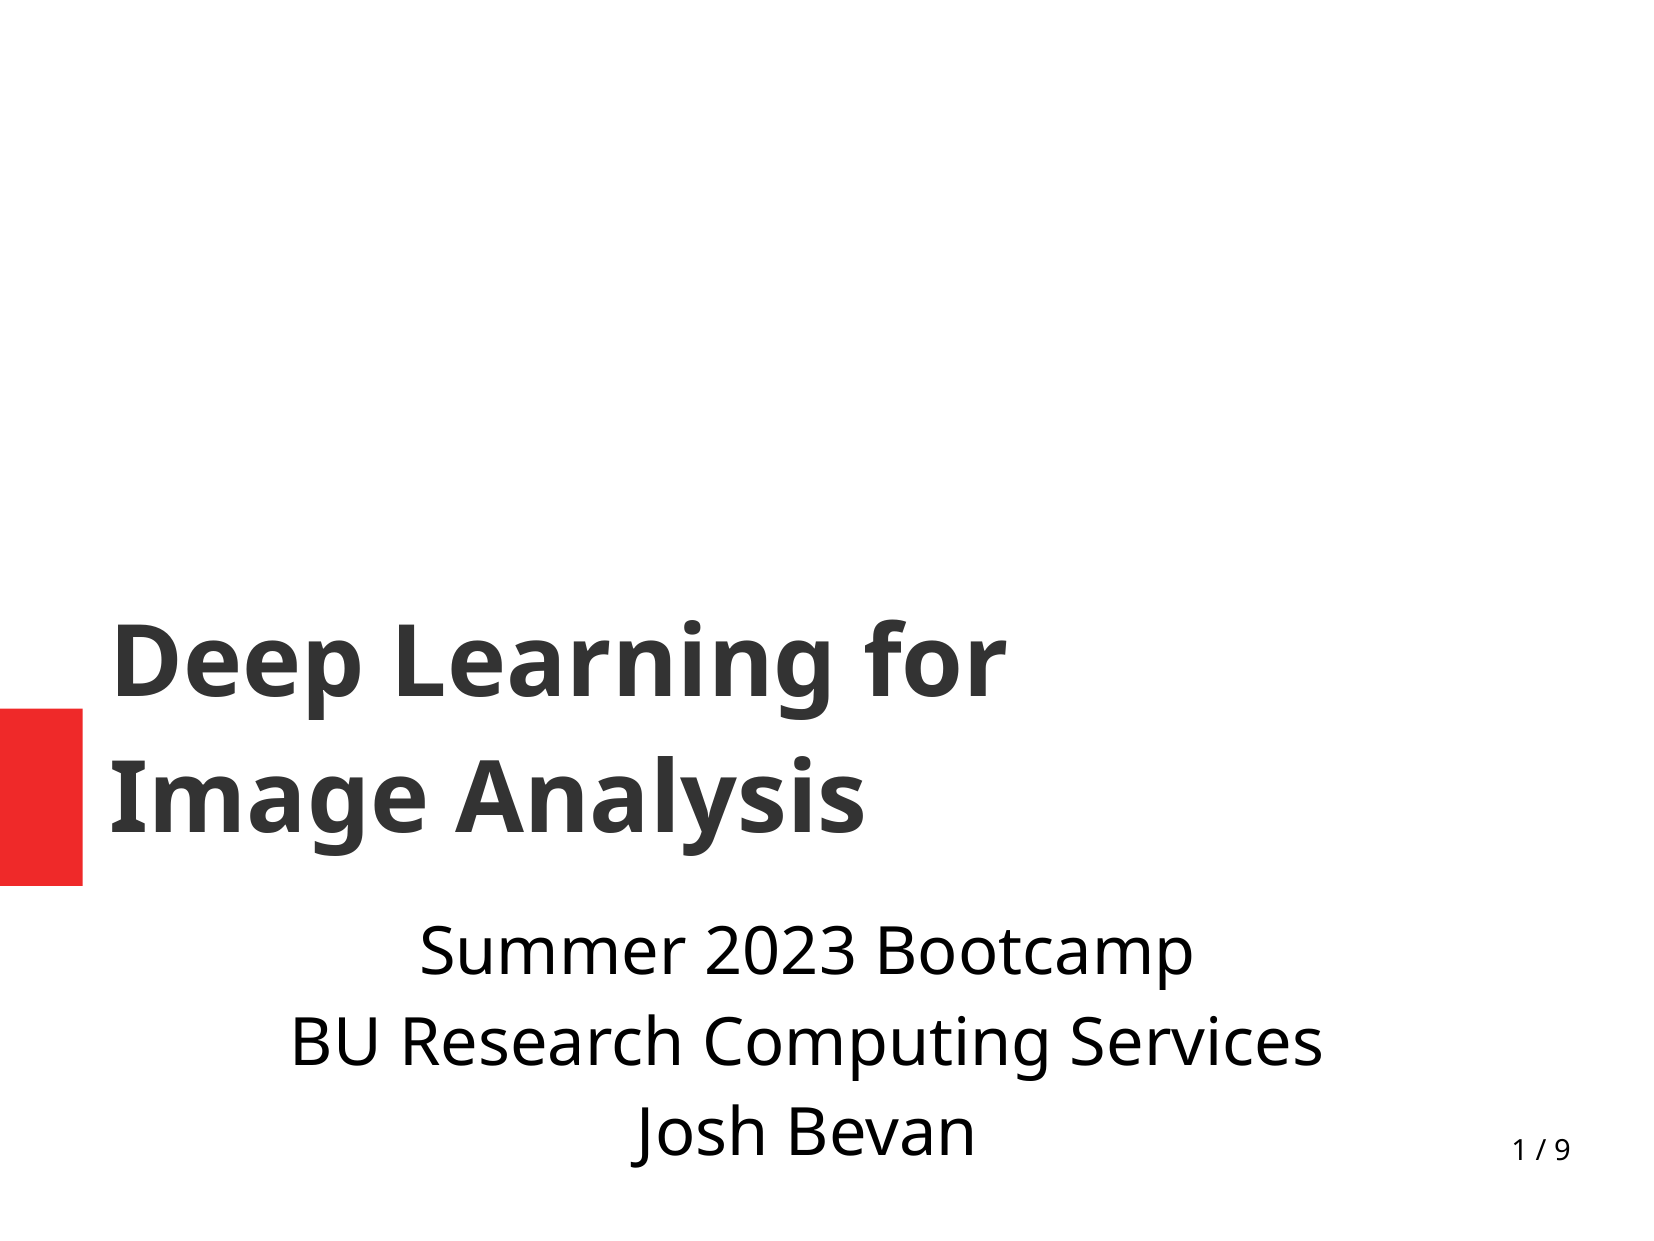

# Deep Learning for Image Analysis
Summer 2023 Bootcamp
BU Research Computing Services
Josh Bevan
1